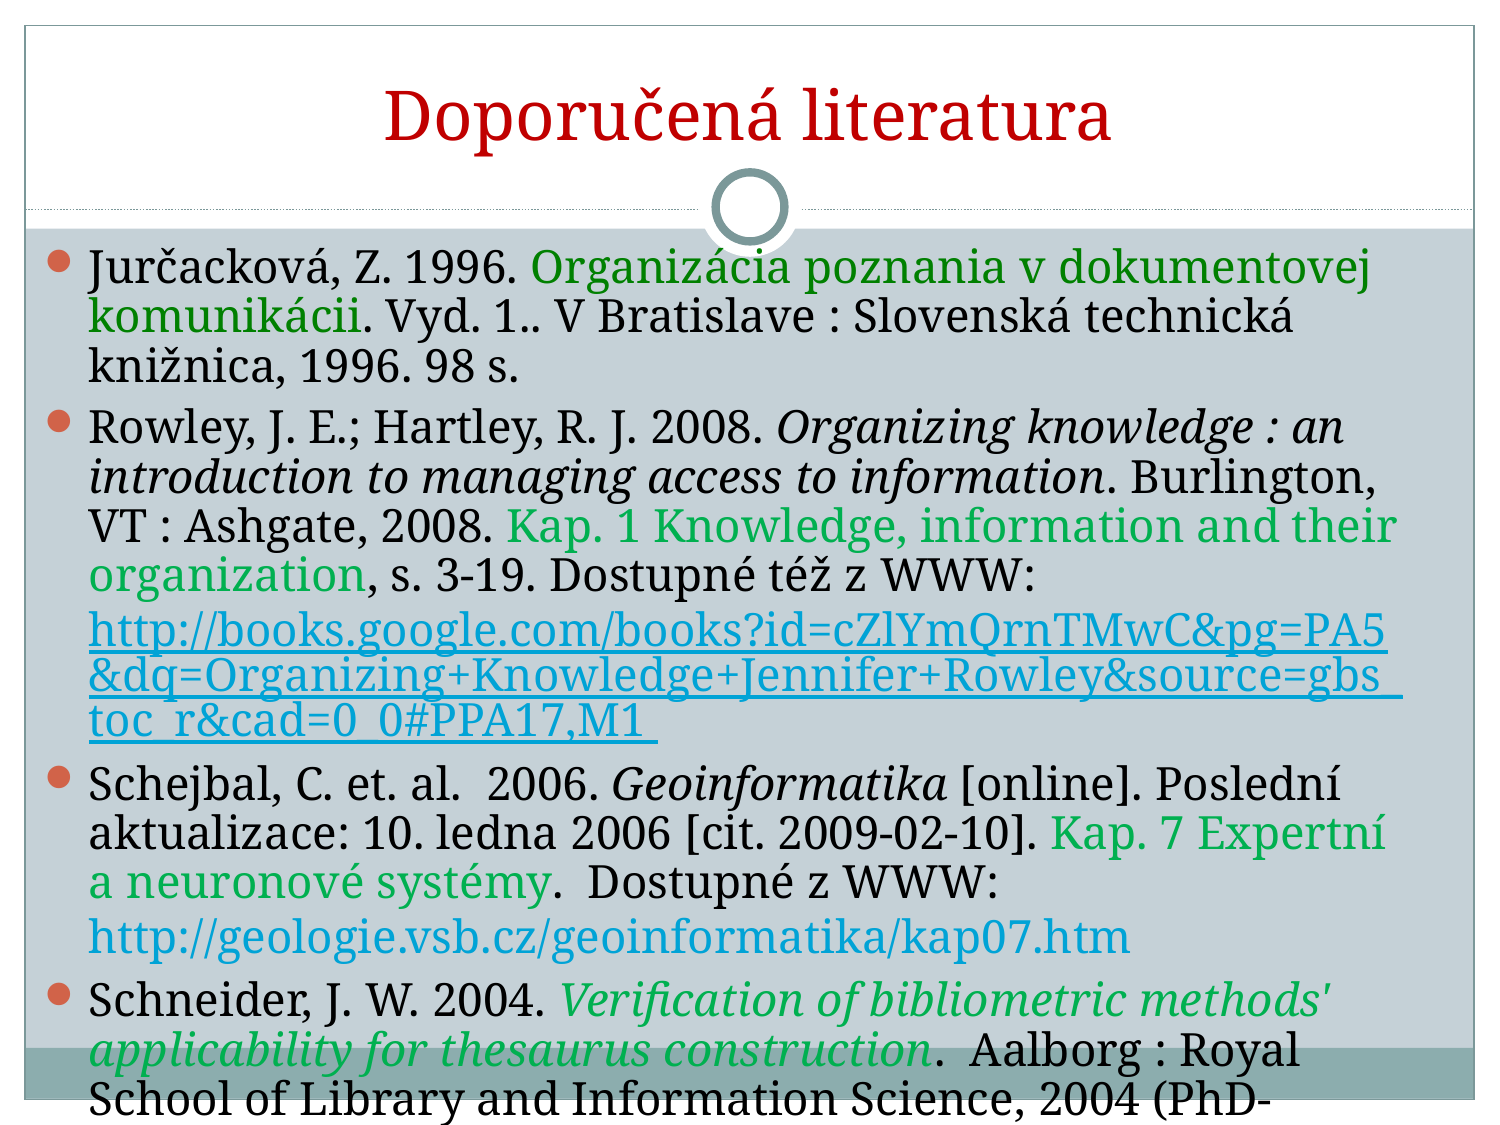

# Doporučená literatura
Jurčacková, Z. 1996. Organizácia poznania v dokumentovej komunikácii. Vyd. 1.. V Bratislave : Slovenská technická knižnica, 1996. 98 s.
Rowley, J. E.; Hartley, R. J. 2008. Organizing knowledge : an introduction to managing access to information. Burlington, VT : Ashgate, 2008. Kap. 1 Knowledge, information and their organization, s. 3-19. Dostupné též z WWW: http://books.google.com/books?id=cZlYmQrnTMwC&pg=PA5&dq=Organizing+Knowledge+Jennifer+Rowley&source=gbs_toc_r&cad=0_0#PPA17,M1
Schejbal, C. et. al. 2006. Geoinformatika [online]. Poslední aktualizace: 10. ledna 2006 [cit. 2009-02-10]. Kap. 7 Expertní a neuronové systémy. Dostupné z WWW: http://geologie.vsb.cz/geoinformatika/kap07.htm
Schneider, J. W. 2004. Verification of bibliometric methods' applicability for thesaurus construction. Aalborg : Royal School of Library and Information Science, 2004 (PhD-dissertation). Dostupné z WWW:   http://biblis.db.dk/archimages/199.pdf